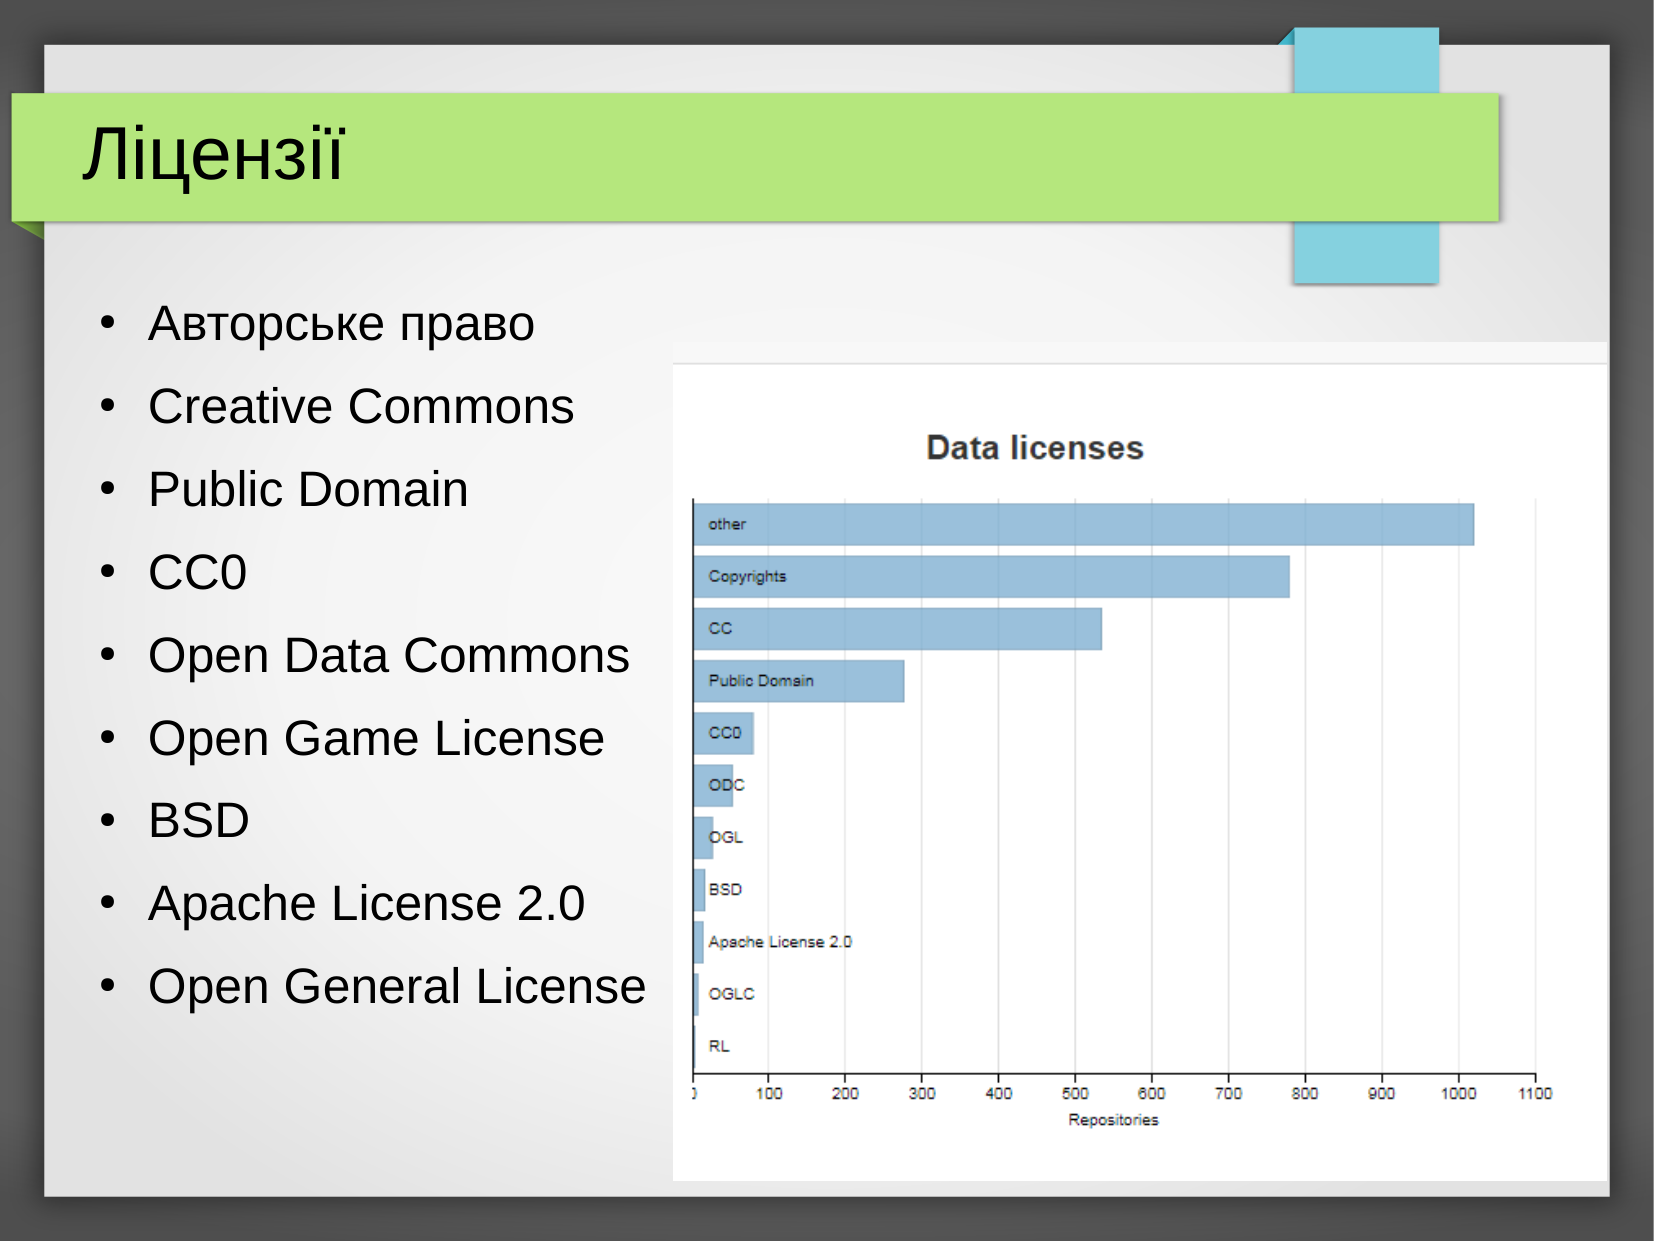

# Ліцензії
Авторське право
Creative Commons
Public Domain
CC0
Open Data Commons
Open Game License
BSD
Apache License 2.0
Open General License